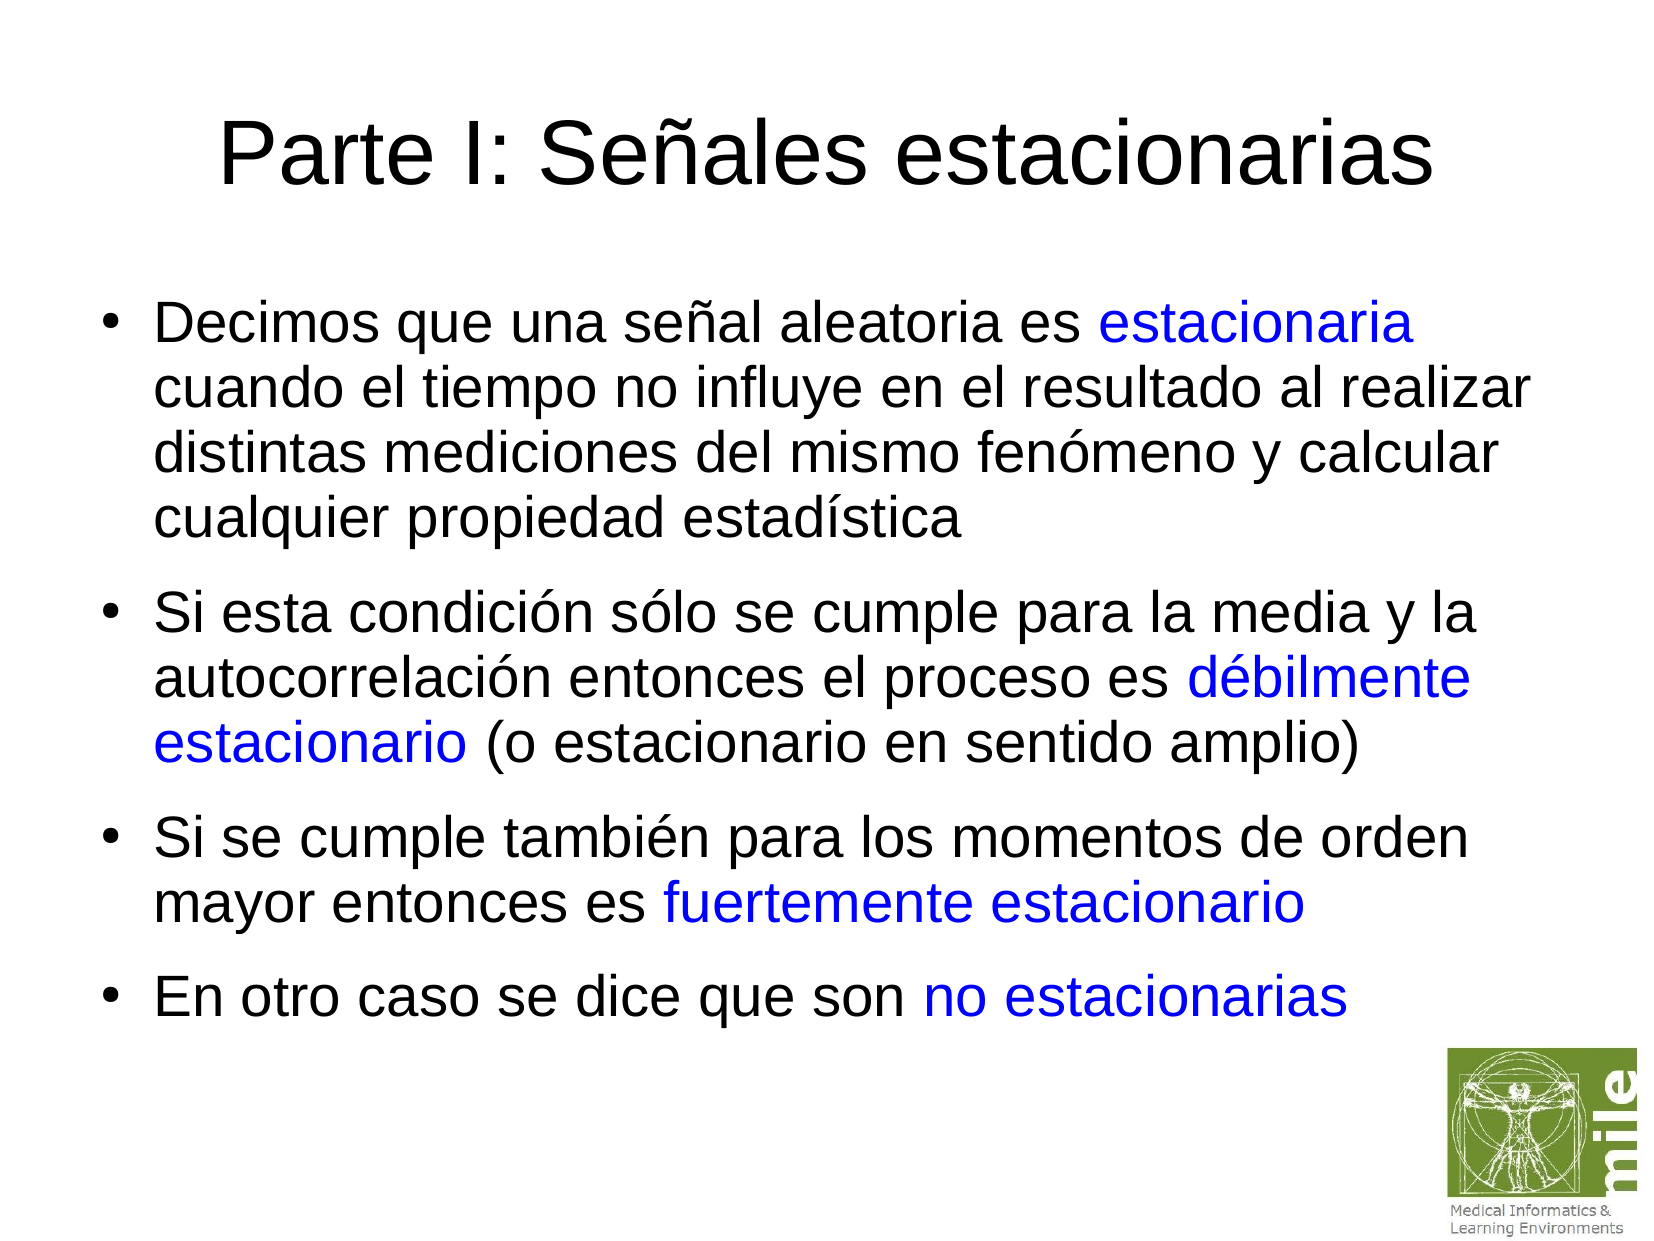

# Parte I: Señales estacionarias
Decimos que una señal aleatoria es estacionaria cuando el tiempo no influye en el resultado al realizar distintas mediciones del mismo fenómeno y calcular cualquier propiedad estadística
Si esta condición sólo se cumple para la media y la autocorrelación entonces el proceso es débilmente estacionario (o estacionario en sentido amplio)
Si se cumple también para los momentos de orden mayor entonces es fuertemente estacionario
En otro caso se dice que son no estacionarias